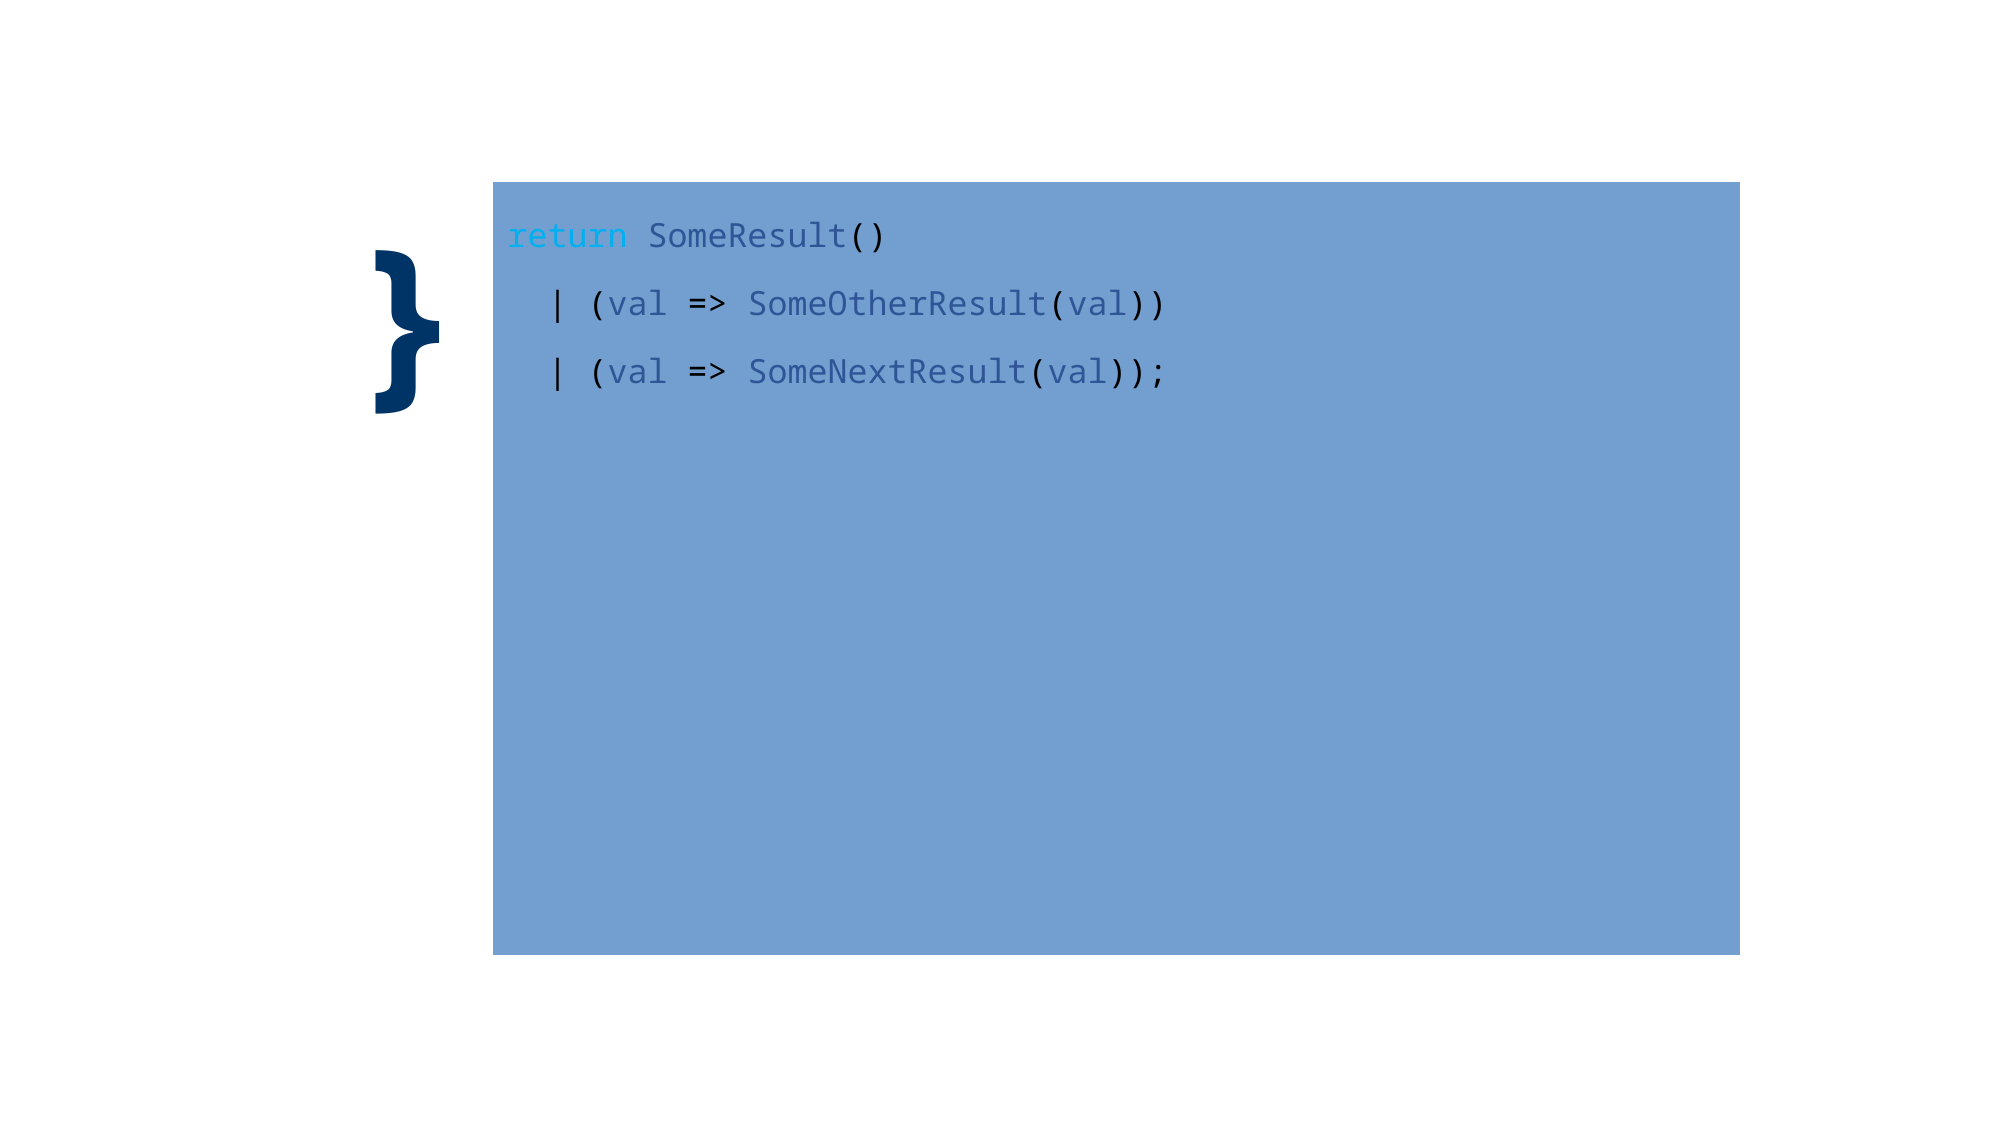

}
| return SomeResult() | (val => SomeOtherResult(val)) | (val => SomeNextResult(val)); |
| --- |